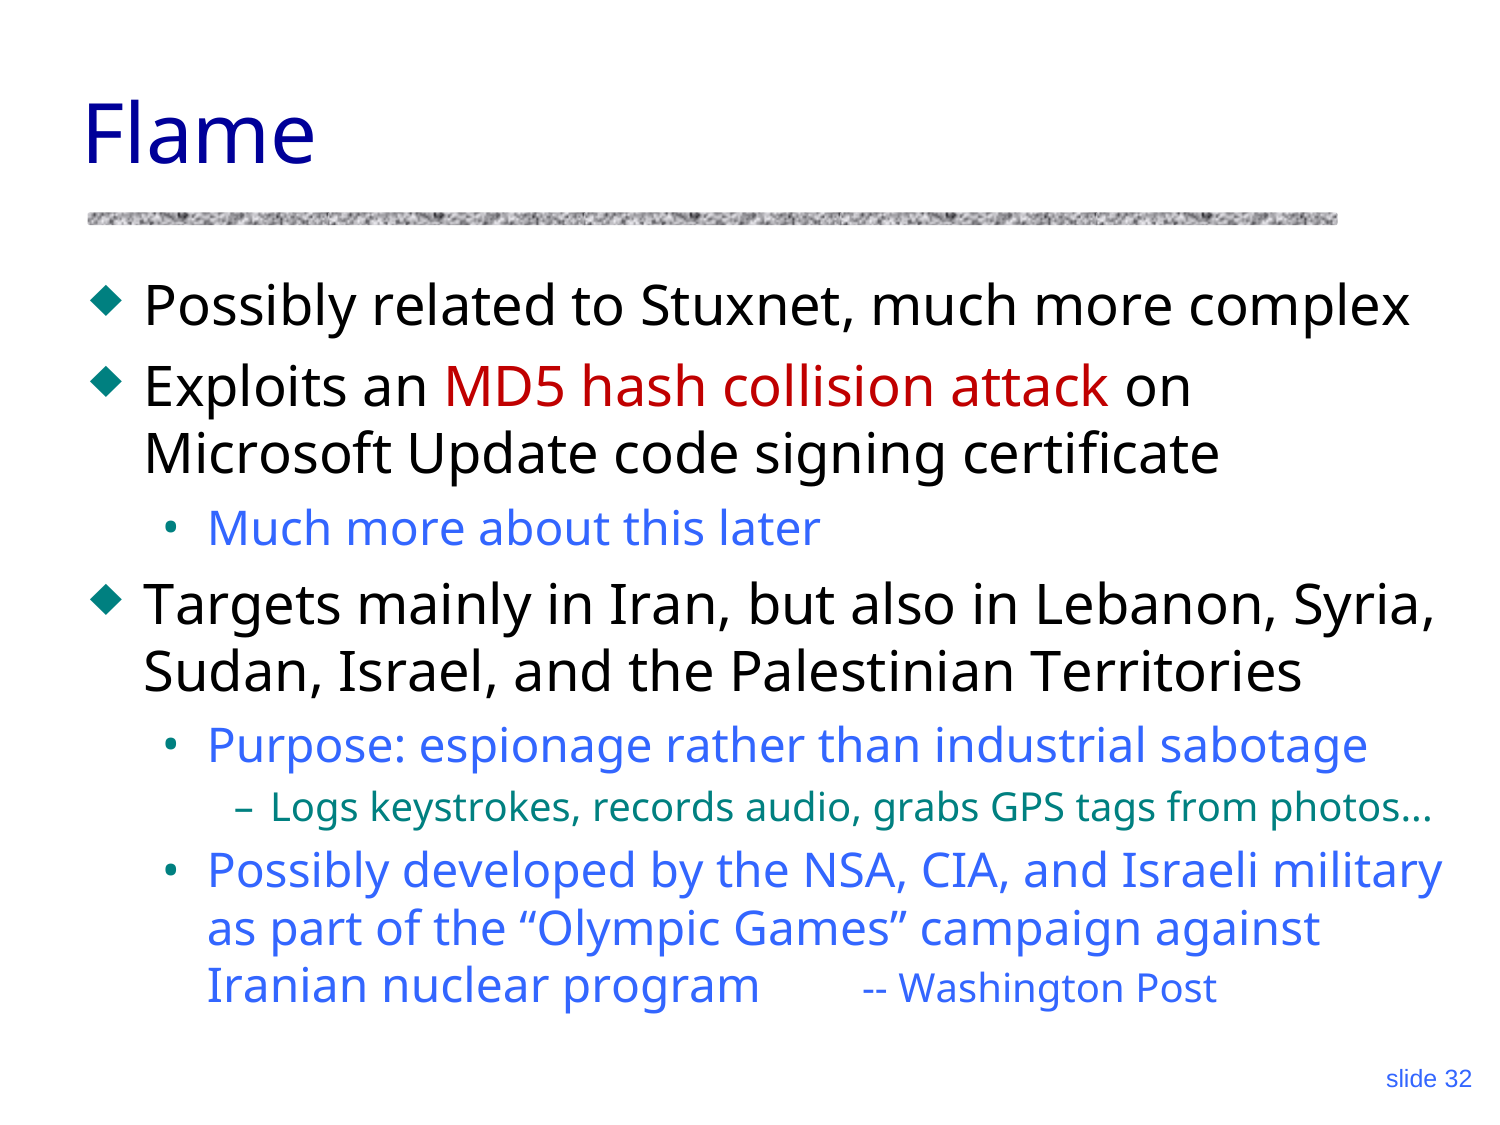

# Flame
Possibly related to Stuxnet, much more complex
Exploits an MD5 hash collision attack on Microsoft Update code signing certificate
Much more about this later
Targets mainly in Iran, but also in Lebanon, Syria, Sudan, Israel, and the Palestinian Territories
Purpose: espionage rather than industrial sabotage
Logs keystrokes, records audio, grabs GPS tags from photos...
Possibly developed by the NSA, CIA, and Israeli military as part of the “Olympic Games” campaign against Iranian nuclear program -- Washington Post
slide